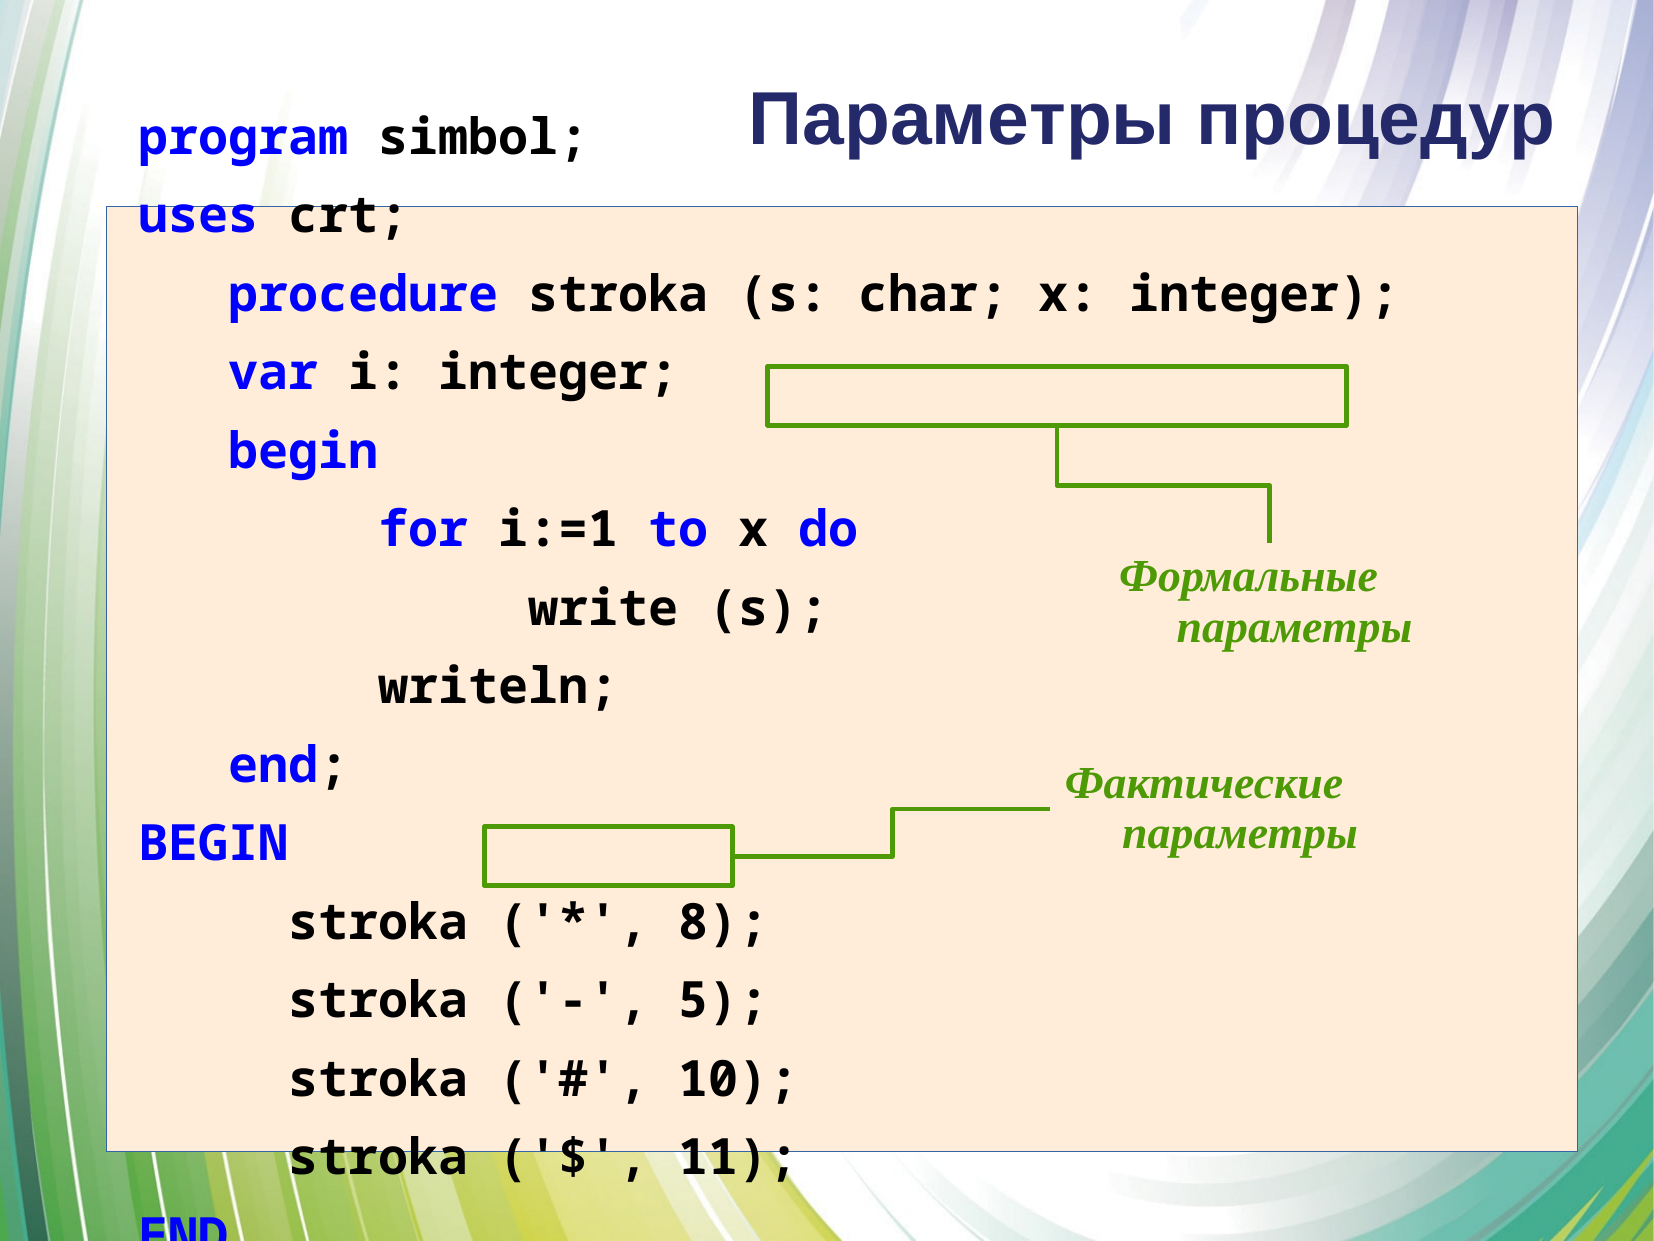

Параметры процедур
program simbol;
uses crt;
 procedure stroka (s: char; x: integer);
 var i: integer;
 begin
	 for i:=1 to x do
		 write (s);
	 writeln;
 end;
BEGIN
	stroka ('*', 8);
	stroka ('-', 5);
	stroka ('#', 10);
	stroka ('$', 11);
END.
Формальные
 параметры
Фактические
 параметры